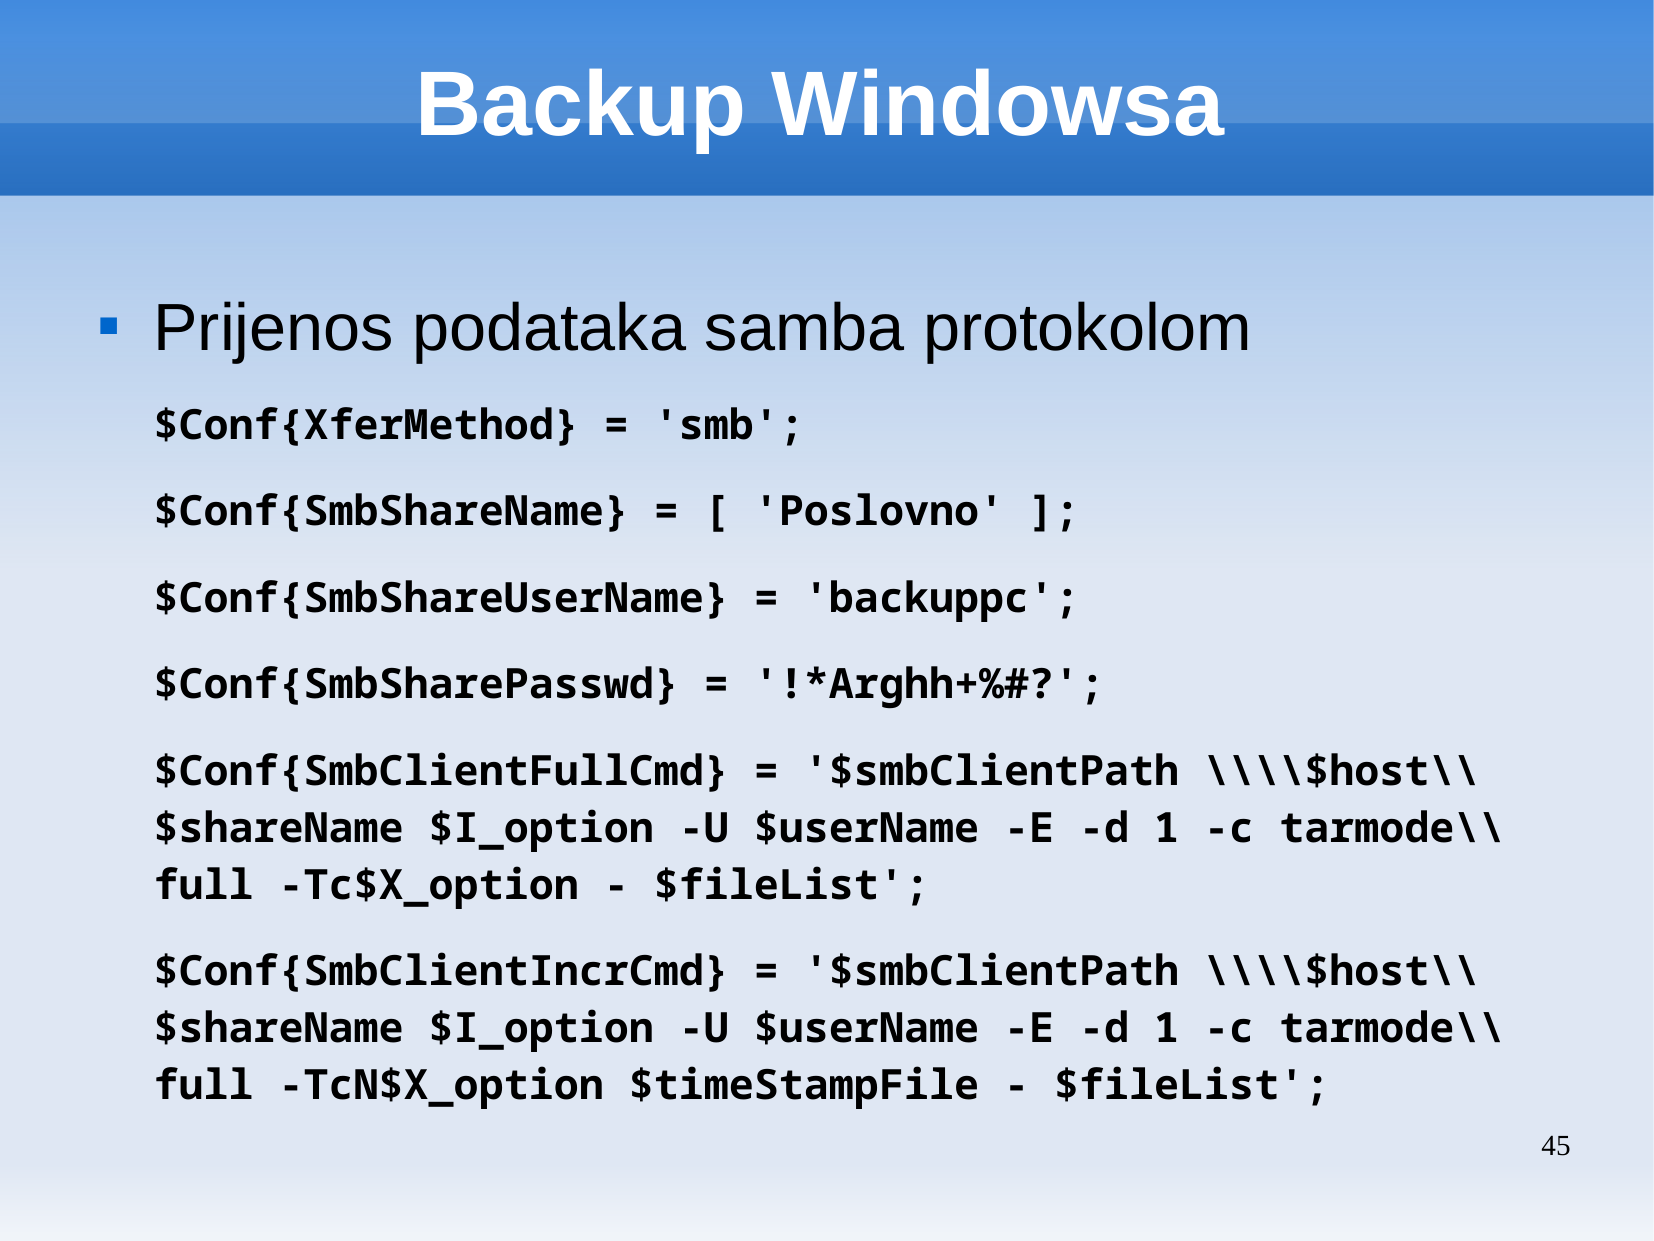

# Backup Windowsa
Prijenos podataka samba protokolom
$Conf{XferMethod} = 'smb';
$Conf{SmbShareName} = [ 'Poslovno' ];
$Conf{SmbShareUserName} = 'backuppc';
$Conf{SmbSharePasswd} = '!*Arghh+%#?';
$Conf{SmbClientFullCmd} = '$smbClientPath \\\\$host\\$shareName $I_option -U $userName -E -d 1 -c tarmode\\ full -Tc$X_option - $fileList';
$Conf{SmbClientIncrCmd} = '$smbClientPath \\\\$host\\$shareName $I_option -U $userName -E -d 1 -c tarmode\\ full -TcN$X_option $timeStampFile - $fileList';
45